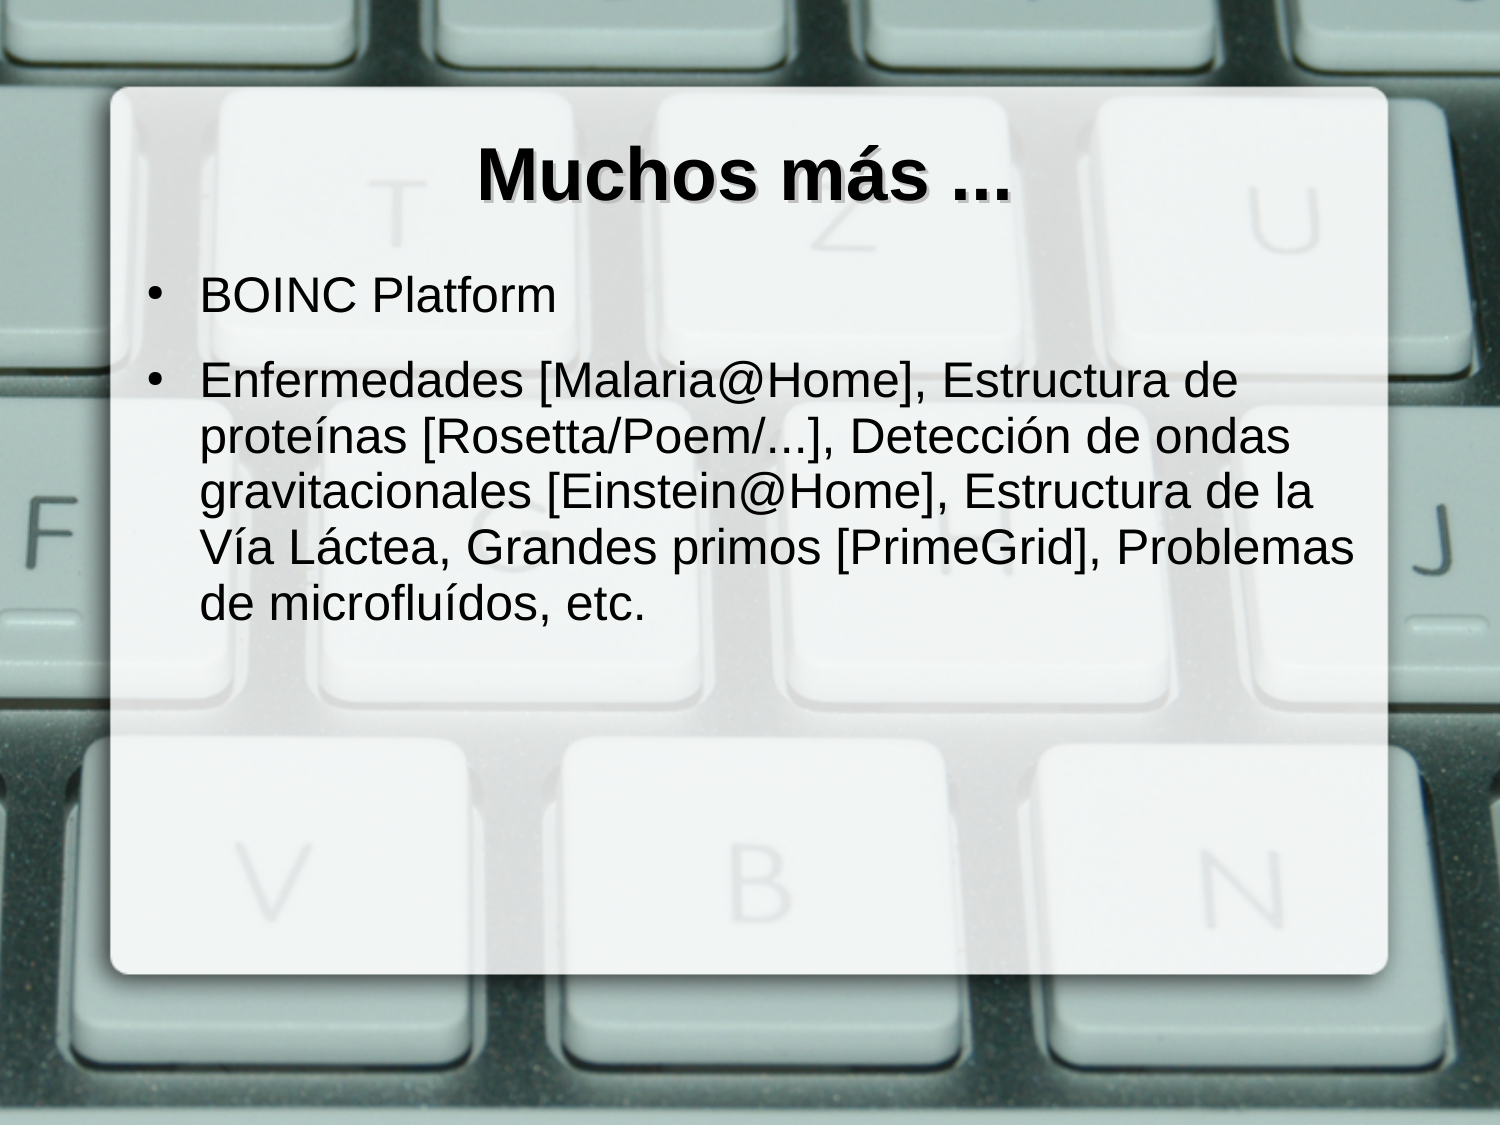

# Muchos más ...
BOINC Platform
Enfermedades [Malaria@Home], Estructura de proteínas [Rosetta/Poem/...], Detección de ondas gravitacionales [Einstein@Home], Estructura de la Vía Láctea, Grandes primos [PrimeGrid], Problemas de microfluídos, etc.